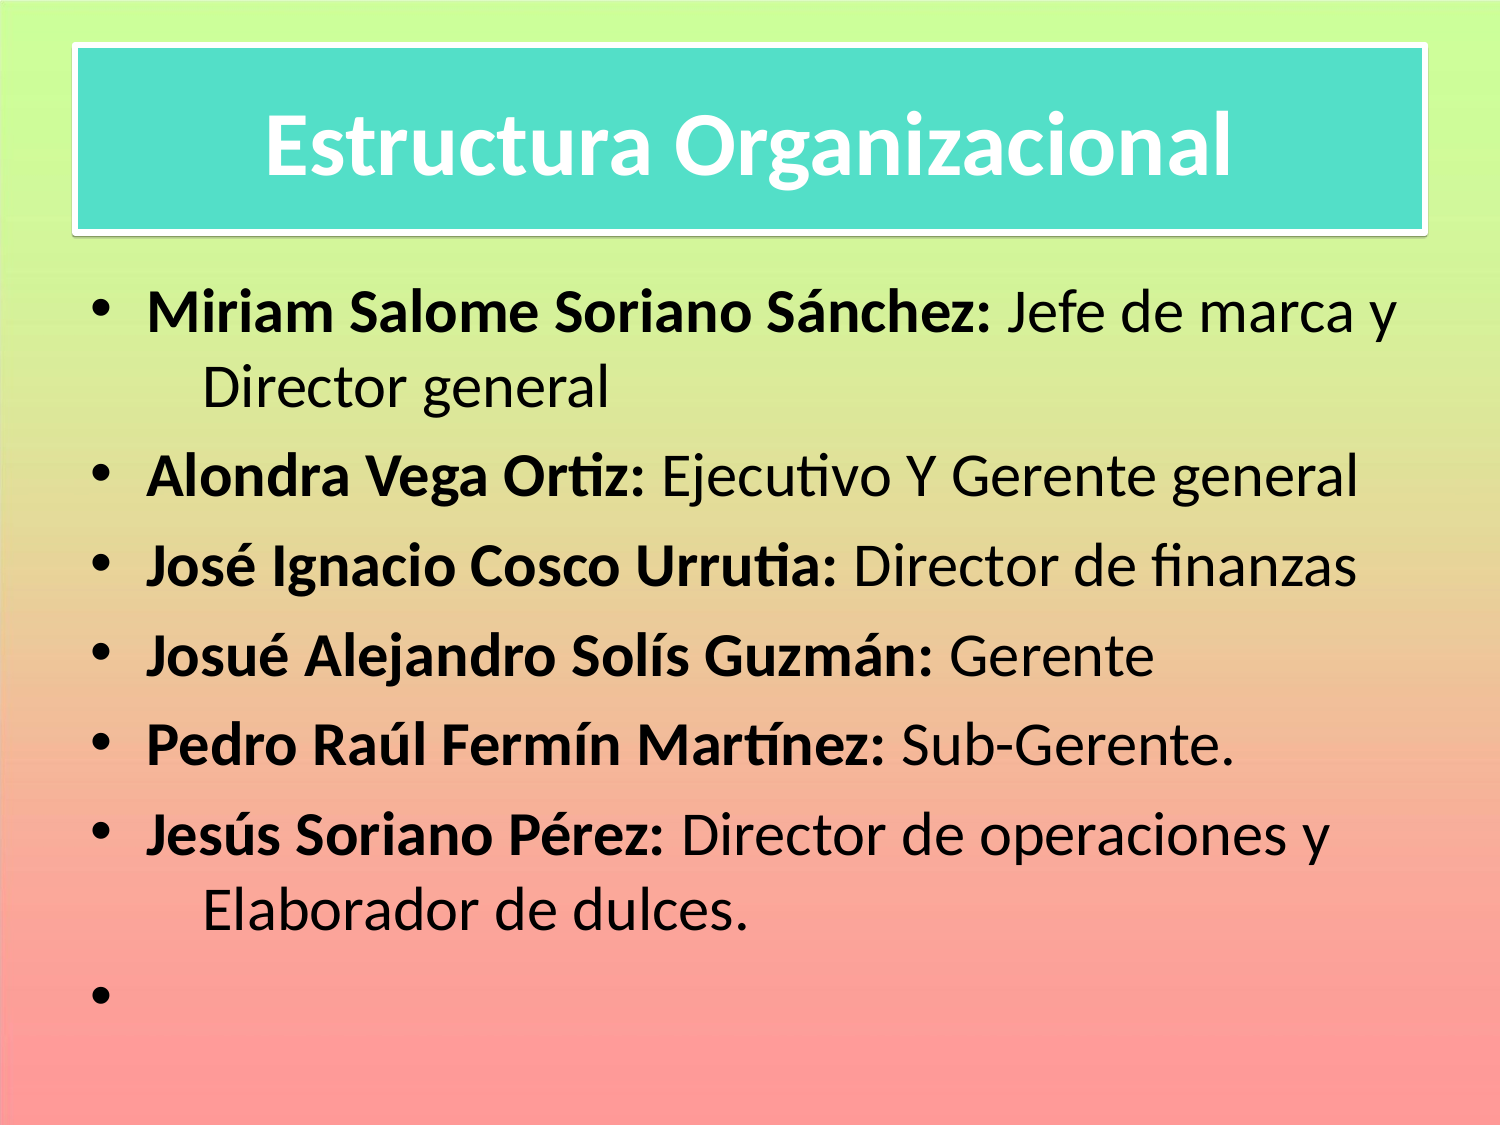

# Estructura Organizacional
Miriam Salome Soriano Sánchez: Jefe de marca y Director general
Alondra Vega Ortiz: Ejecutivo Y Gerente general
José Ignacio Cosco Urrutia: Director de finanzas
Josué Alejandro Solís Guzmán: Gerente
Pedro Raúl Fermín Martínez: Sub-Gerente.
Jesús Soriano Pérez: Director de operaciones y Elaborador de dulces.